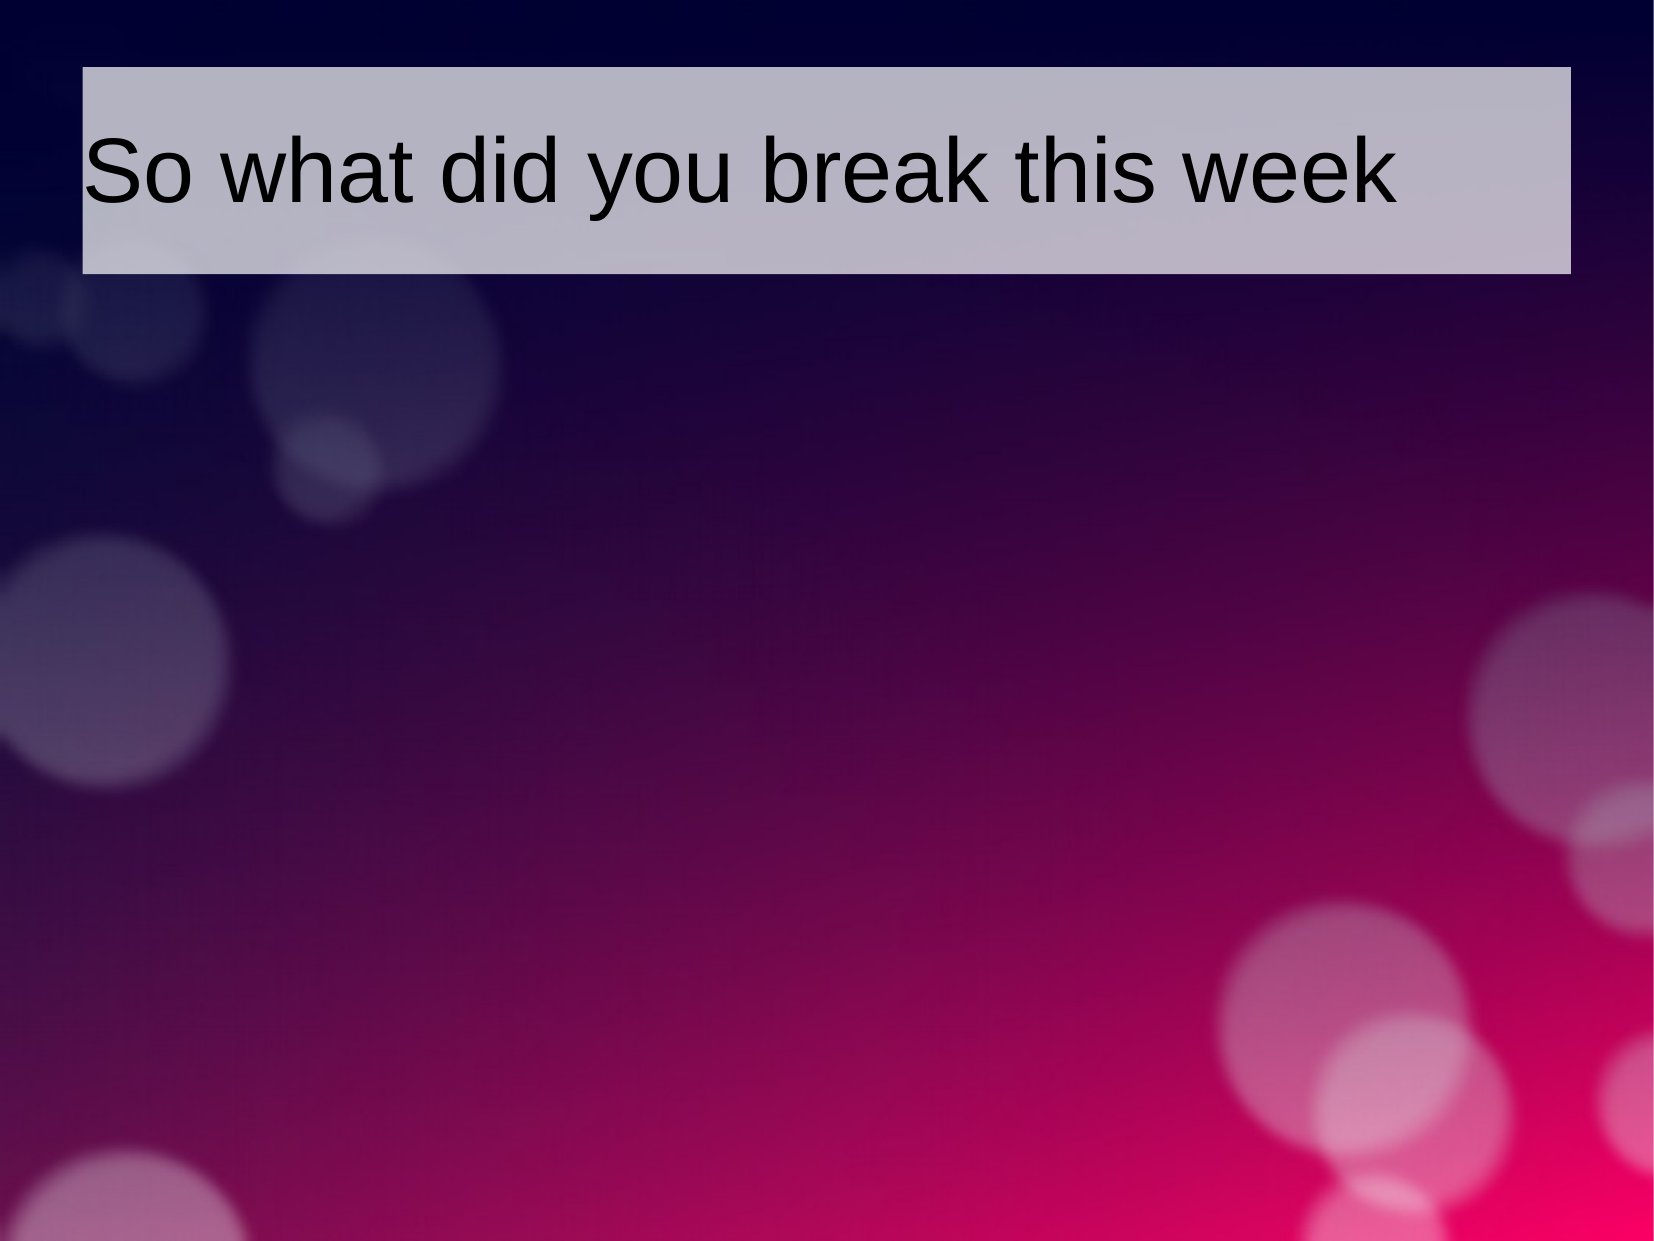

# So what did you break this week